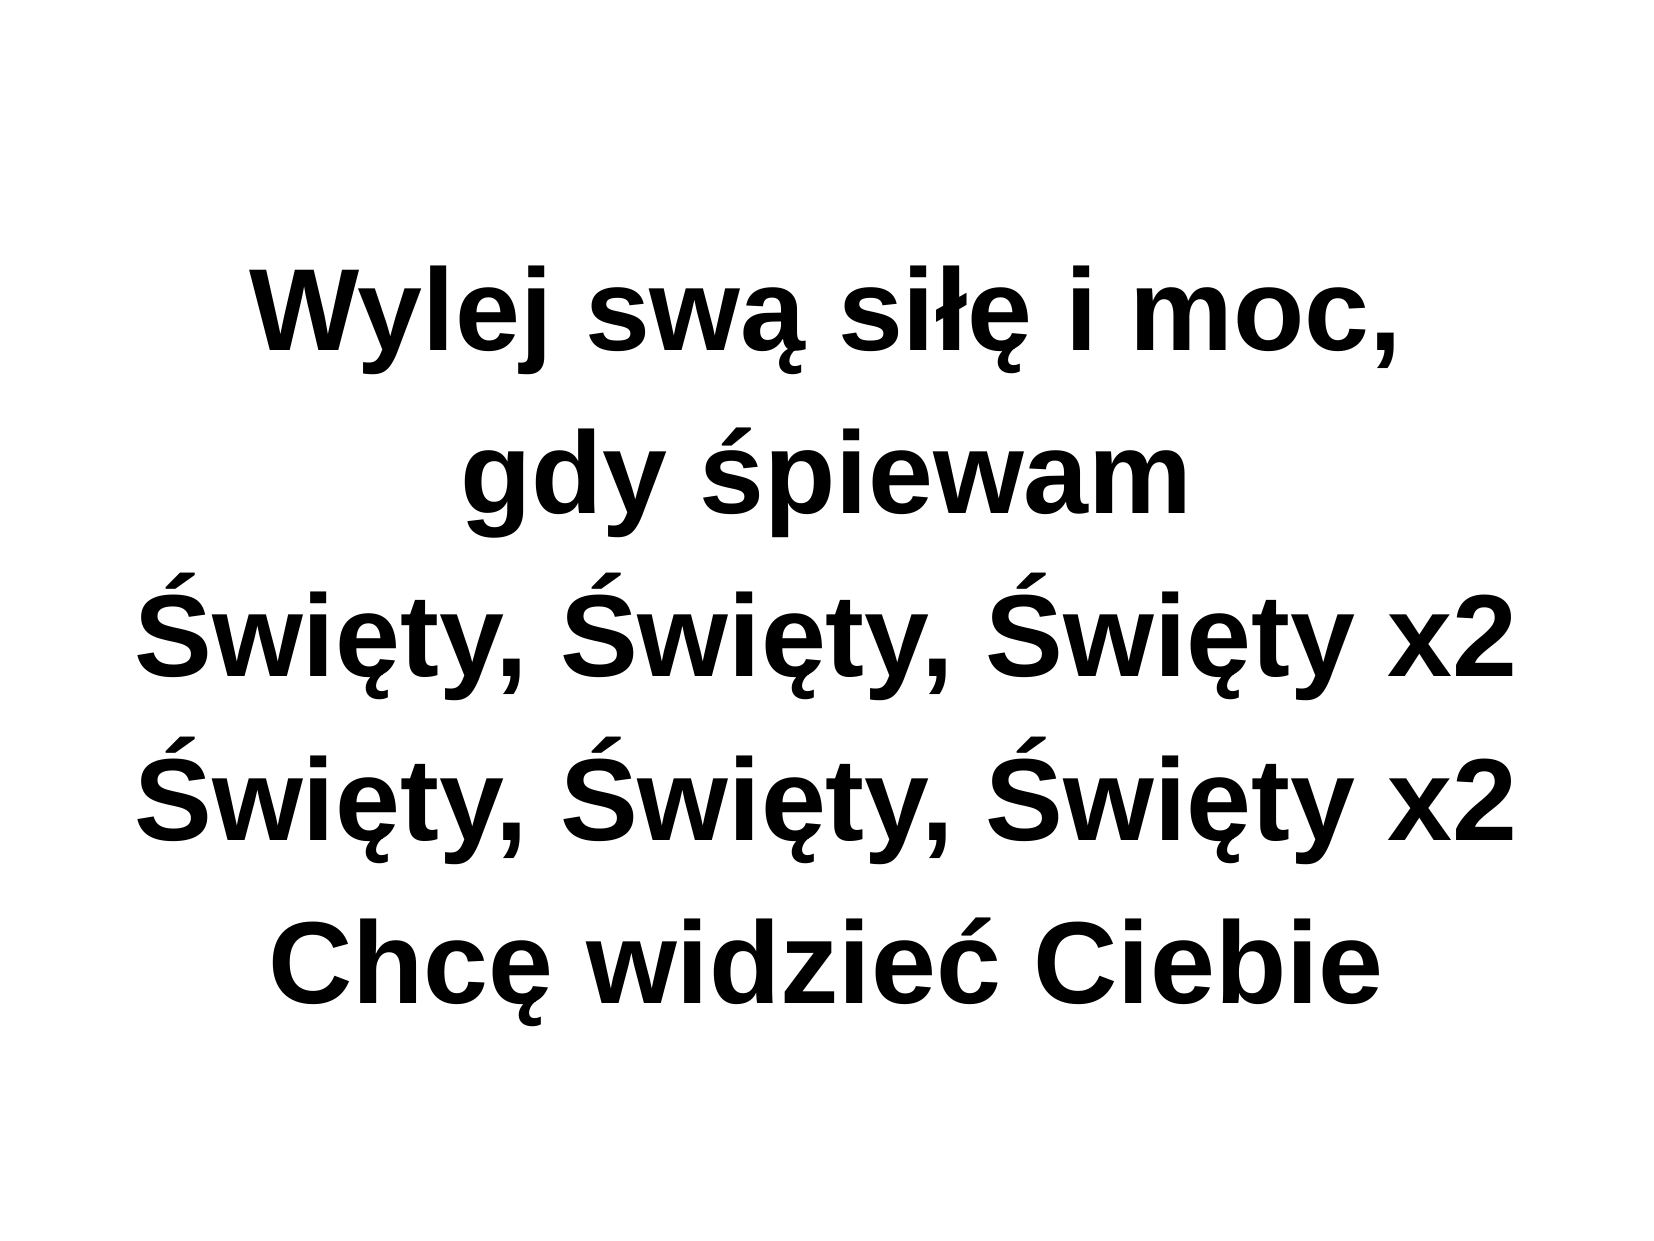

# Wylej swą siłę i moc,
gdy śpiewam
Święty, Święty, Święty x2
Święty, Święty, Święty x2
Chcę widzieć Ciebie